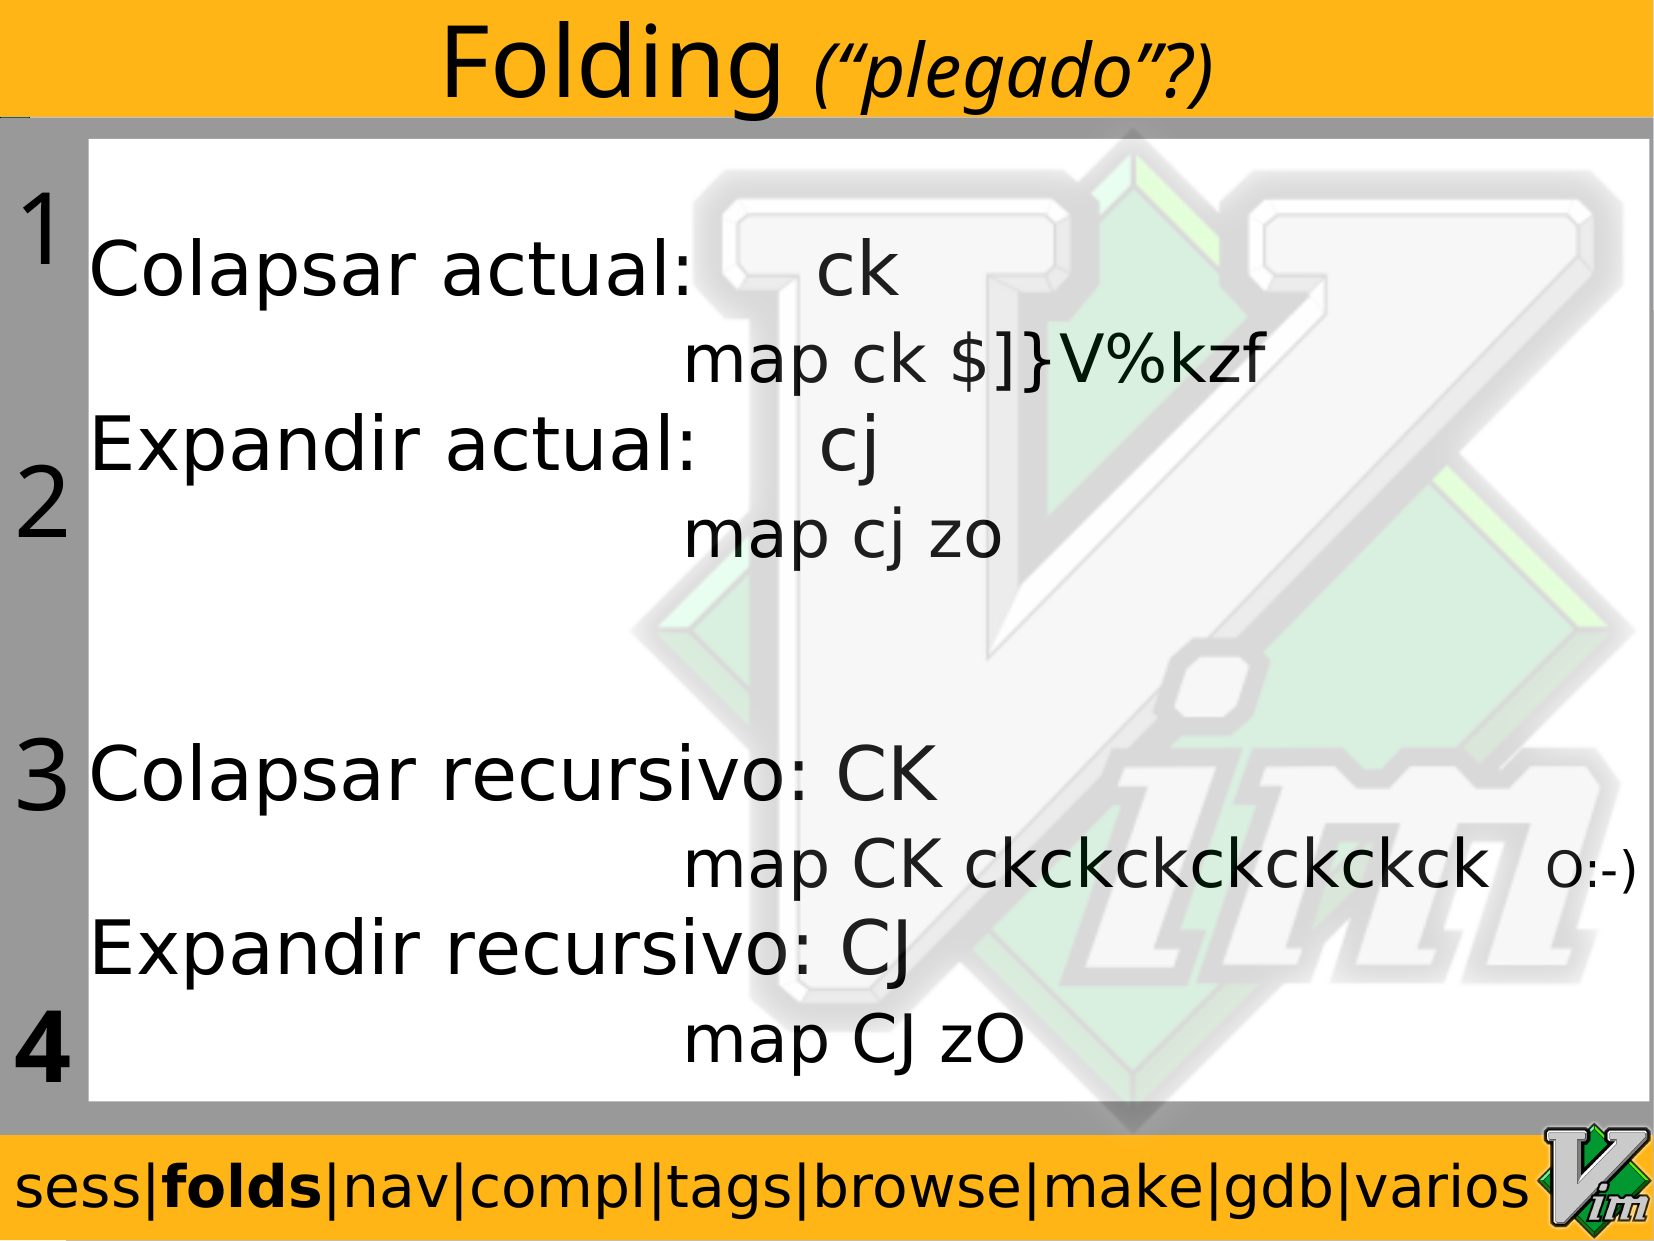

Folding (“plegado”?)
1 - Introducción
2 - Novatos
3 - Power Users
4 -Desarrolladores
Colapsar actual: ck
 map ck $]}V%kzf
Expandir actual: cj
 map cj zo
Colapsar recursivo: CK
 map CK ckckckckckckck O:-)
Expandir recursivo: CJ
 map CJ zO
sess|folds|nav|compl|tags|browse|make|gdb|varios